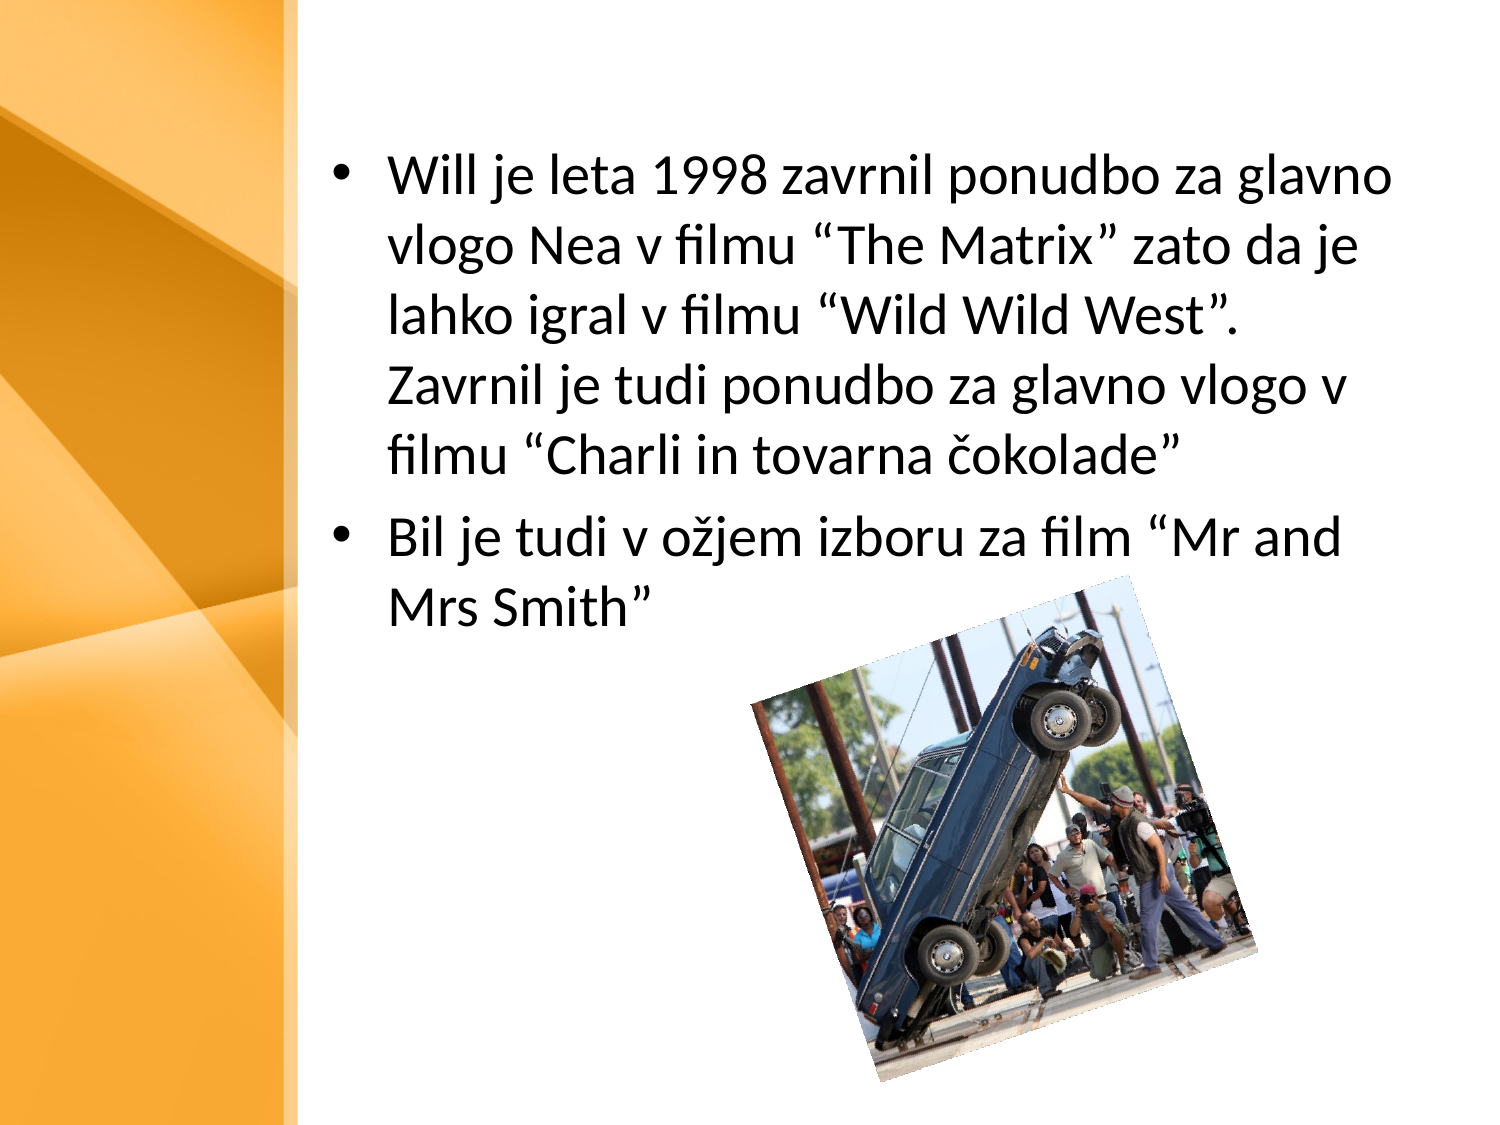

#
Will je leta 1998 zavrnil ponudbo za glavno vlogo Nea v filmu “The Matrix” zato da je lahko igral v filmu “Wild Wild West”. Zavrnil je tudi ponudbo za glavno vlogo v filmu “Charli in tovarna čokolade”
Bil je tudi v ožjem izboru za film “Mr and Mrs Smith”